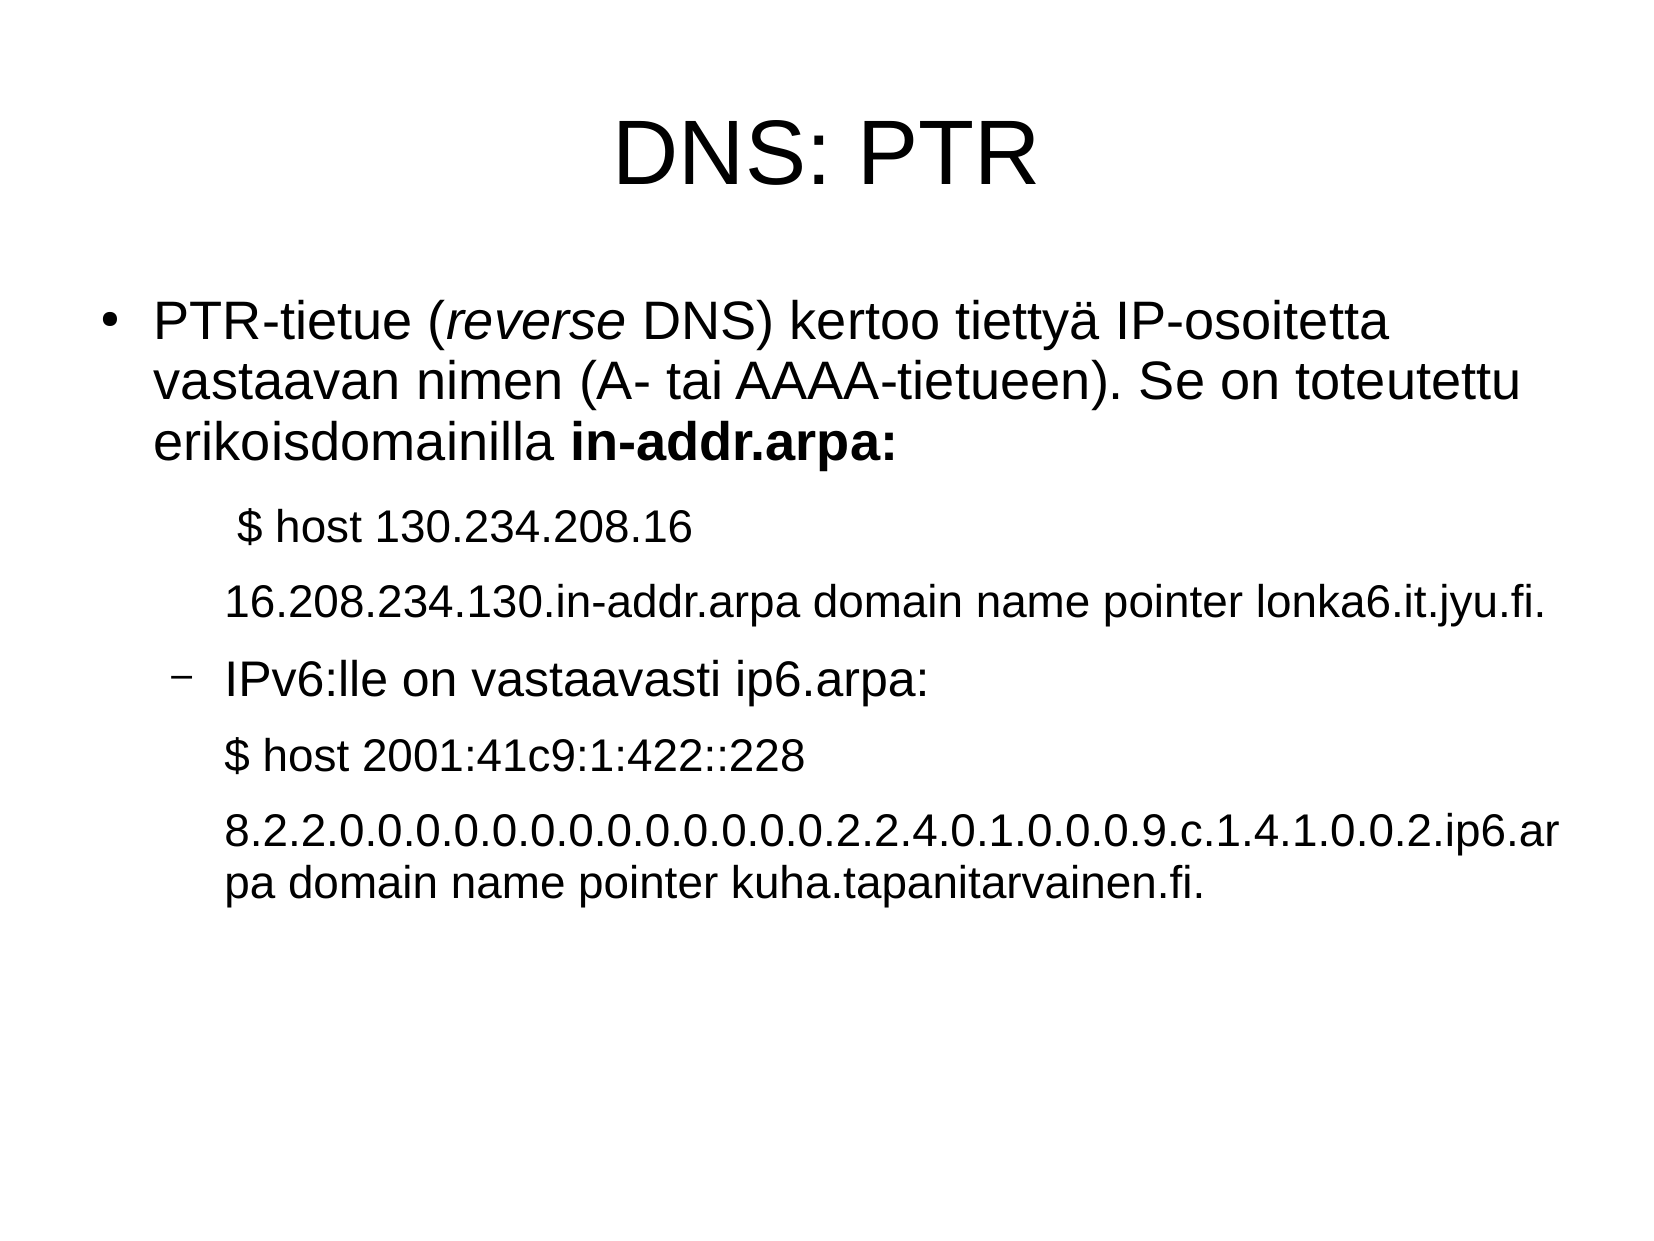

# DNS: PTR
PTR-tietue (reverse DNS) kertoo tiettyä IP-osoitetta vastaavan nimen (A- tai AAAA-tietueen). Se on toteutettu erikoisdomainilla in-addr.arpa:
 $ host 130.234.208.16
16.208.234.130.in-addr.arpa domain name pointer lonka6.it.jyu.fi.
IPv6:lle on vastaavasti ip6.arpa:
$ host 2001:41c9:1:422::228
8.2.2.0.0.0.0.0.0.0.0.0.0.0.0.0.2.2.4.0.1.0.0.0.9.c.1.4.1.0.0.2.ip6.arpa domain name pointer kuha.tapanitarvainen.fi.